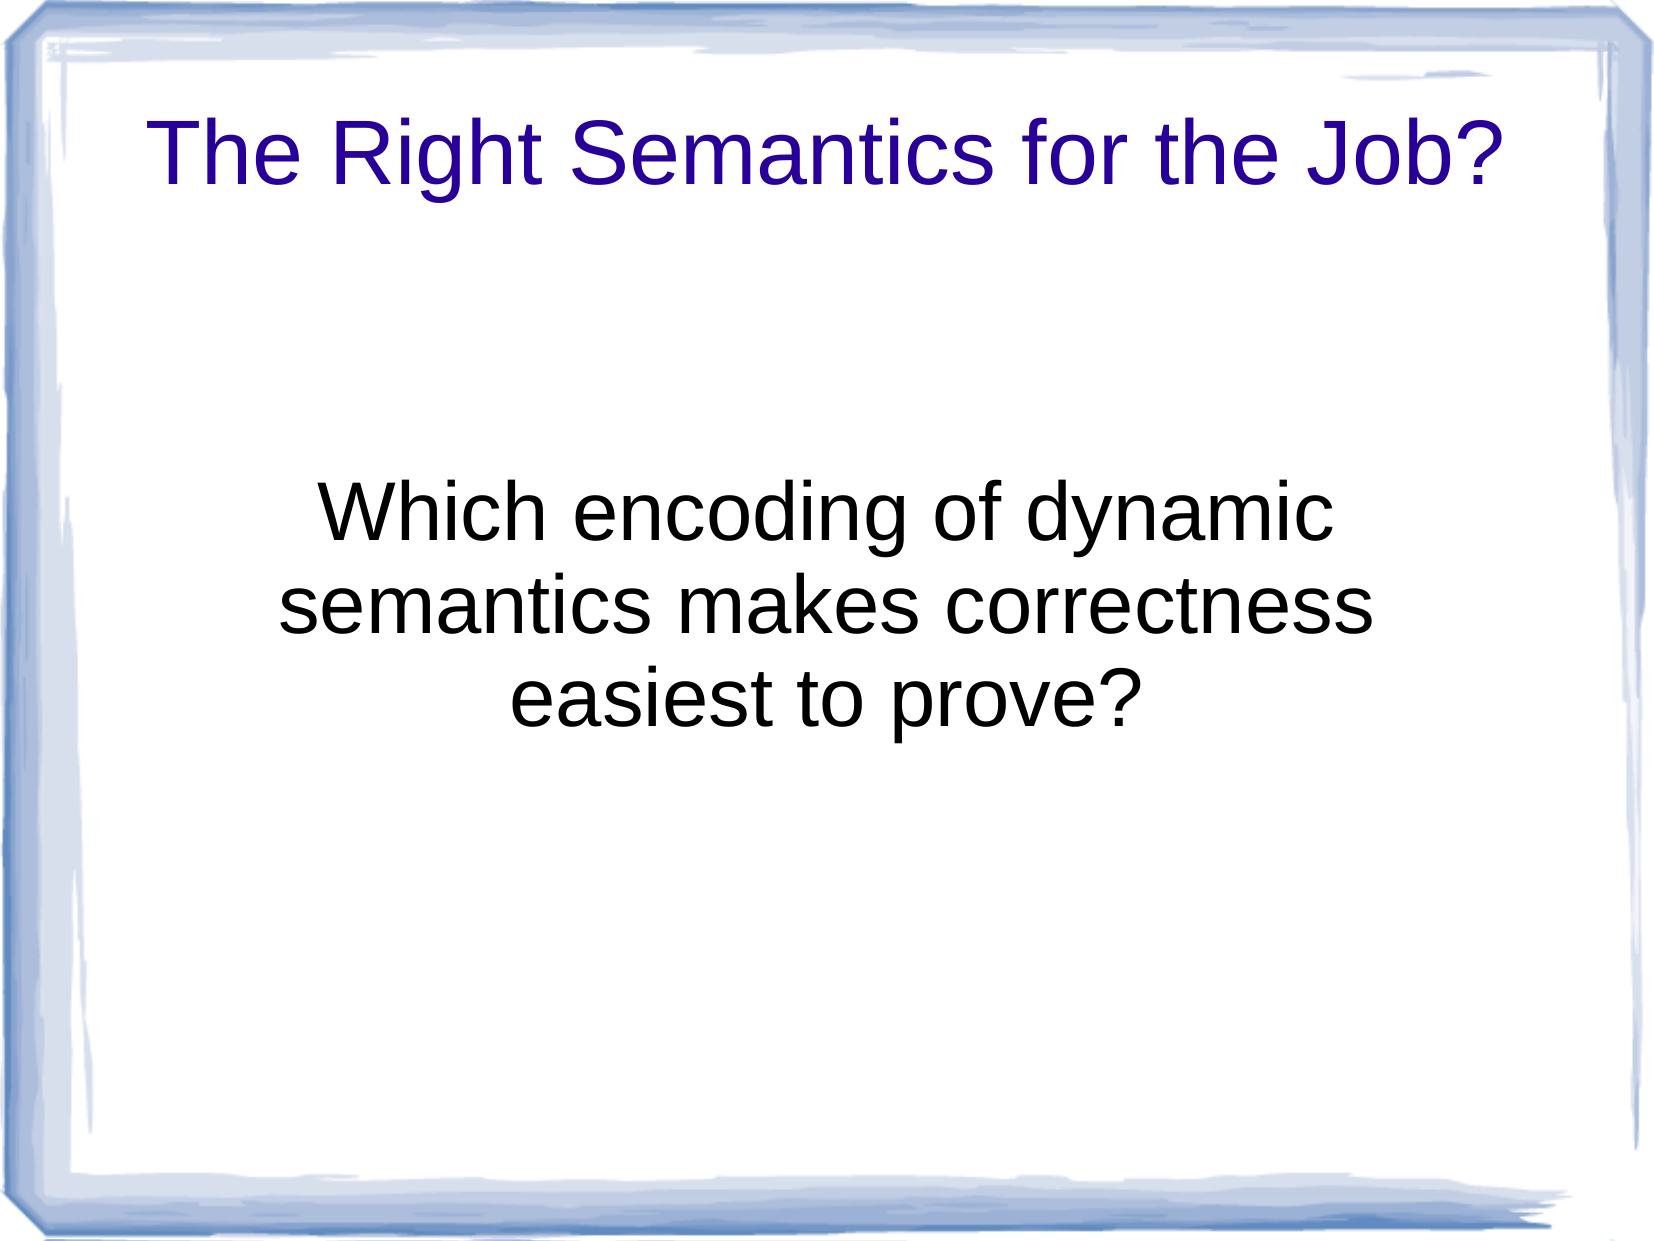

# The Right Semantics for the Job?
Which encoding of dynamic semantics makes correctness easiest to prove?